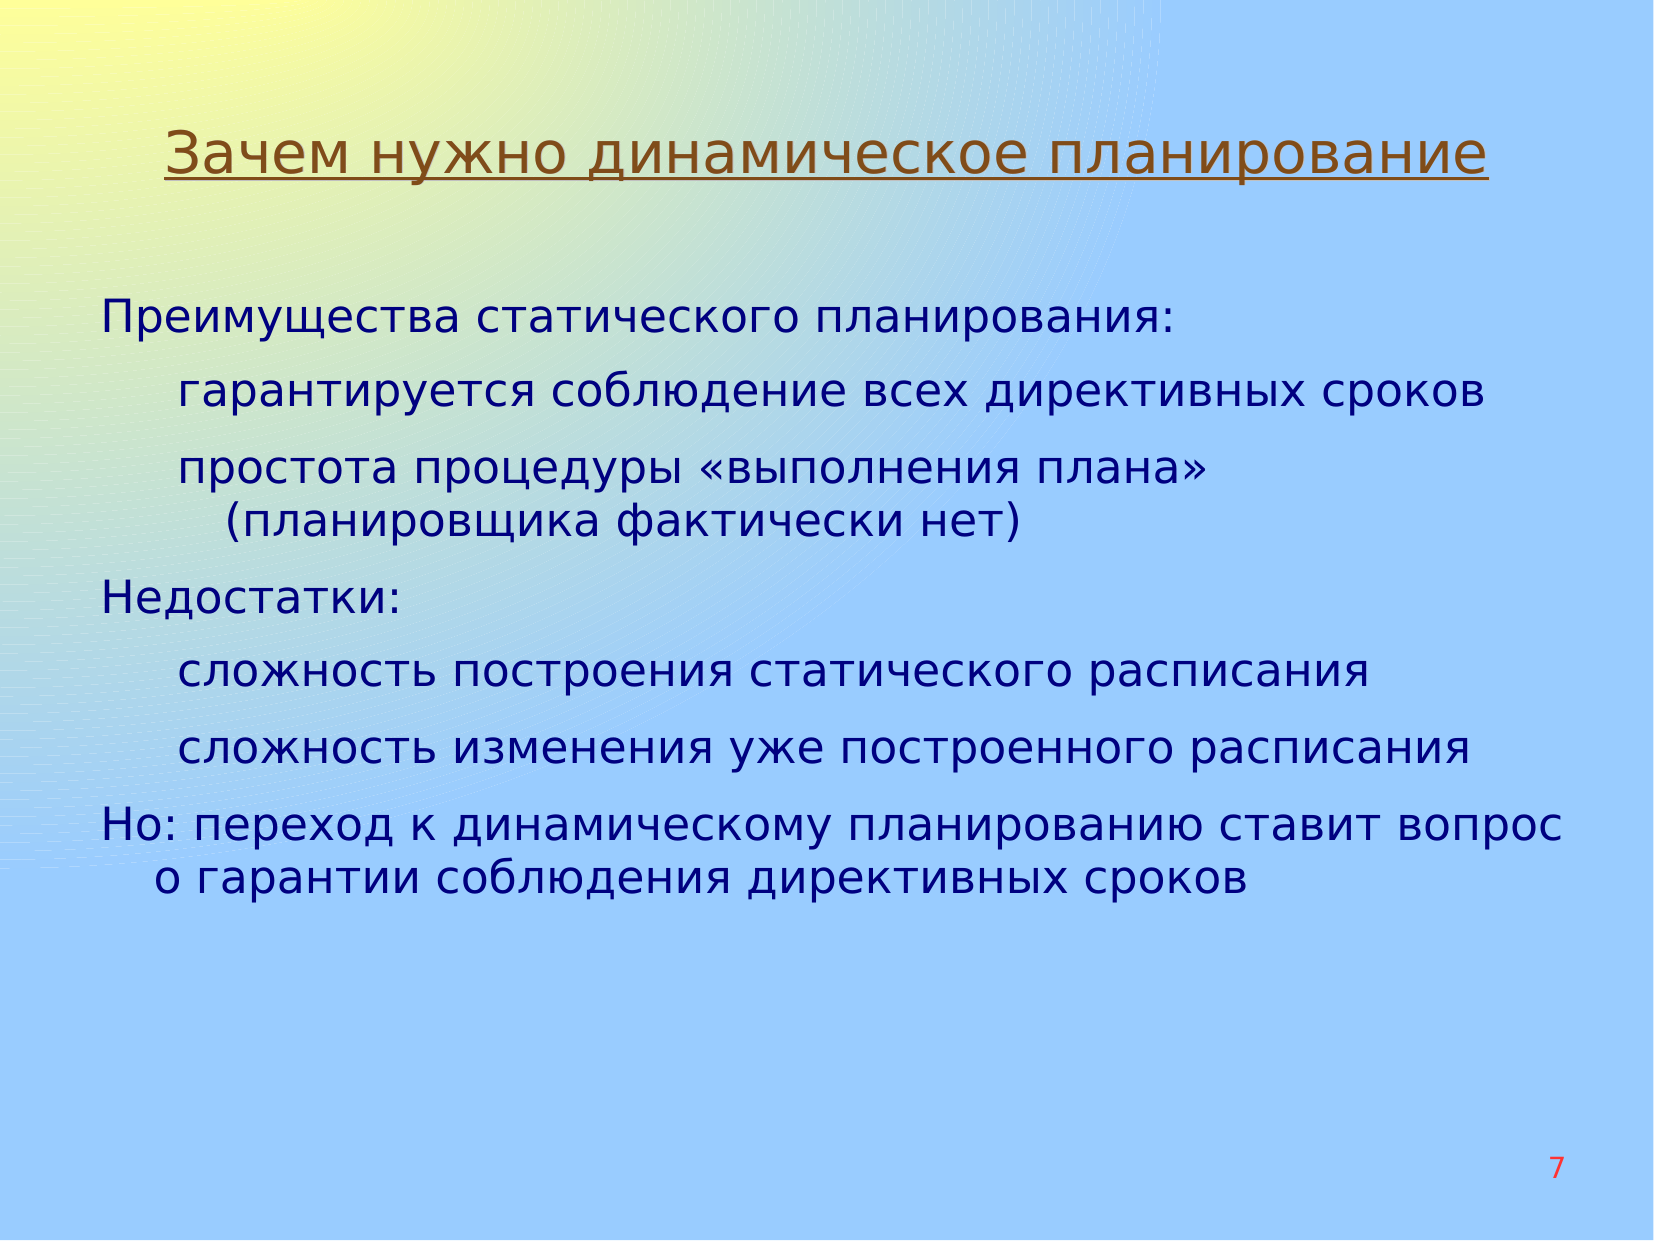

# Зачем нужно динамическое планирование
Преимущества статического планирования:
гарантируется соблюдение всех директивных сроков
простота процедуры «выполнения плана» (планировщика фактически нет)
Недостатки:
сложность построения статического расписания
сложность изменения уже построенного расписания
Но: переход к динамическому планированию ставит вопрос о гарантии соблюдения директивных сроков
7